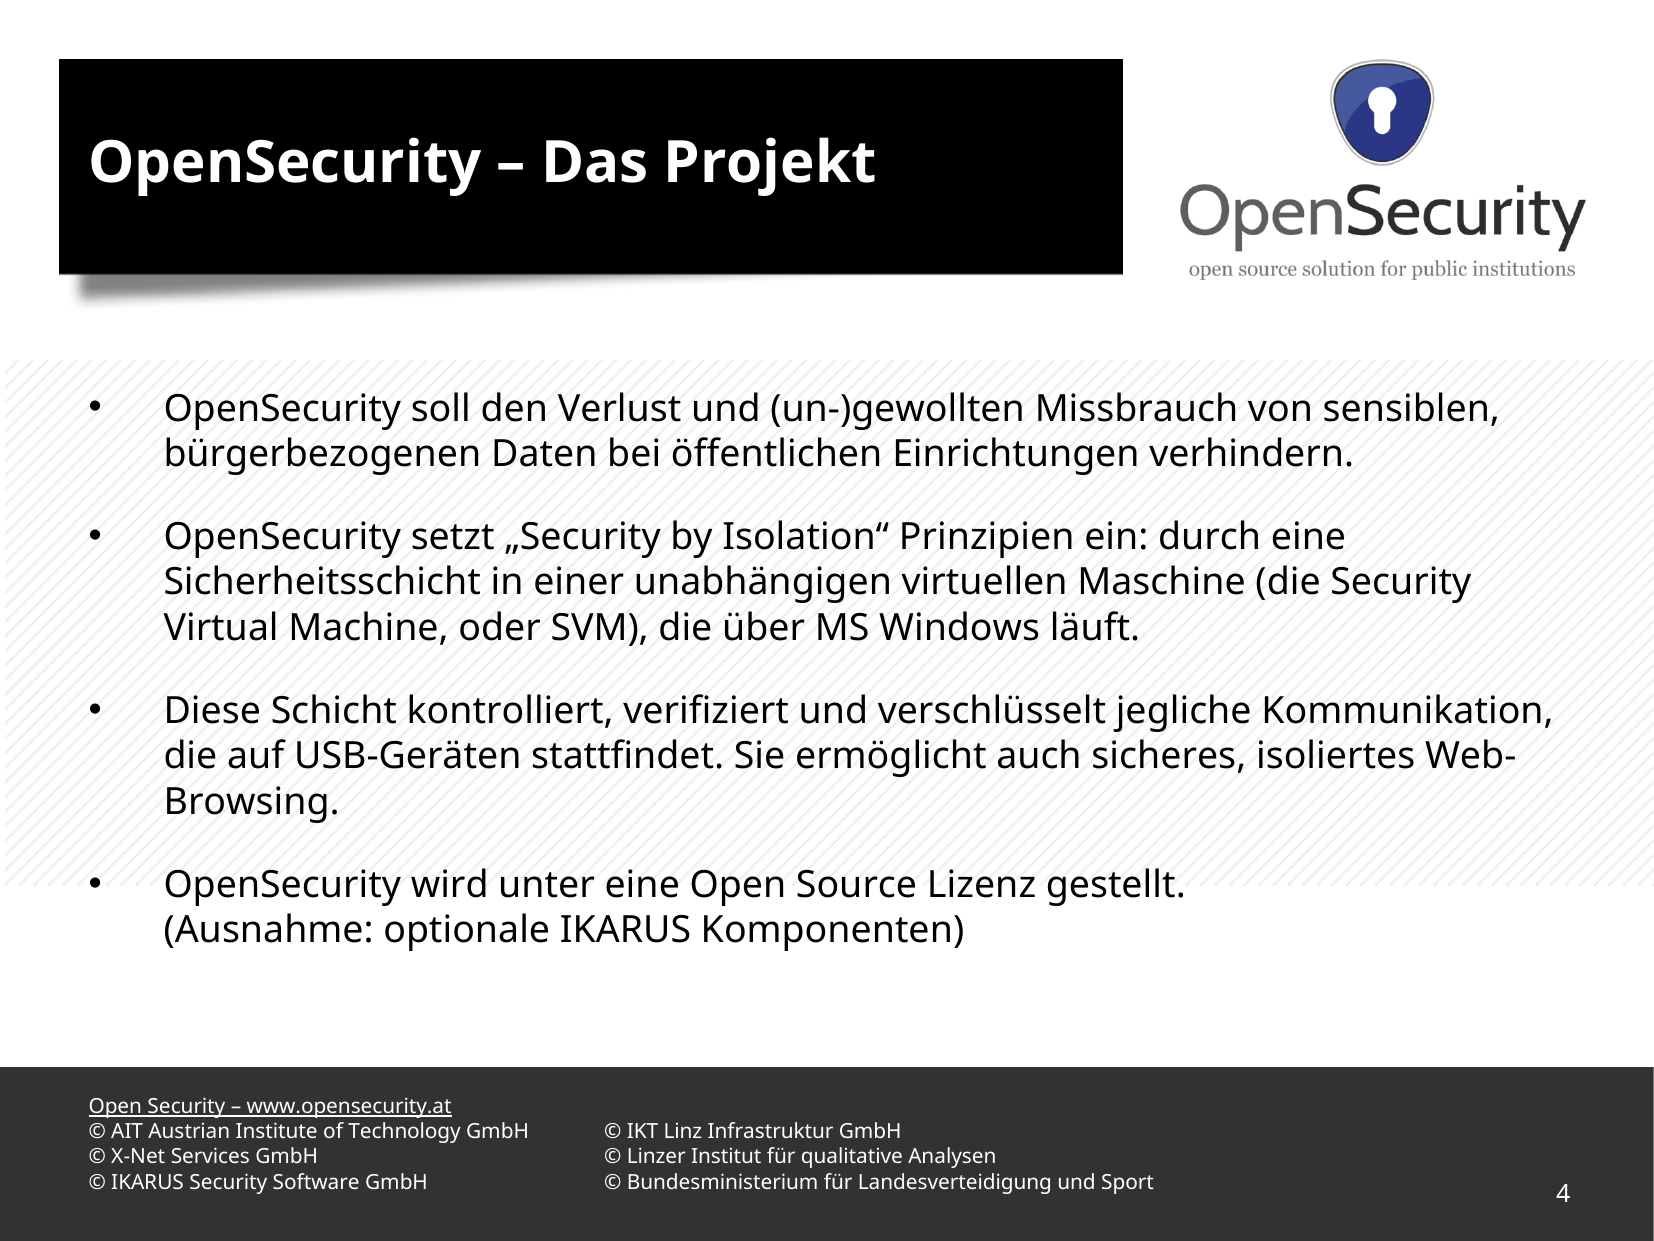

OpenSecurity – Das Projekt
OpenSecurity soll den Verlust und (un-)gewollten Missbrauch von sensiblen, bürgerbezogenen Daten bei öffentlichen Einrichtungen verhindern.
OpenSecurity setzt „Security by Isolation“ Prinzipien ein: durch eine Sicherheitsschicht in einer unabhängigen virtuellen Maschine (die Security Virtual Machine, oder SVM), die über MS Windows läuft.
Diese Schicht kontrolliert, verifiziert und verschlüsselt jegliche Kommunikation, die auf USB-Geräten stattfindet. Sie ermöglicht auch sicheres, isoliertes Web-Browsing.
OpenSecurity wird unter eine Open Source Lizenz gestellt.
(Ausnahme: optionale IKARUS Komponenten)
Open Security – www.opensecurity.at
© AIT Austrian Institute of Technology GmbH		© IKT Linz Infrastruktur GmbH
© X-Net Services GmbH				© Linzer Institut für qualitative Analysen
© IKARUS Security Software GmbH			© Bundesministerium für Landesverteidigung und Sport